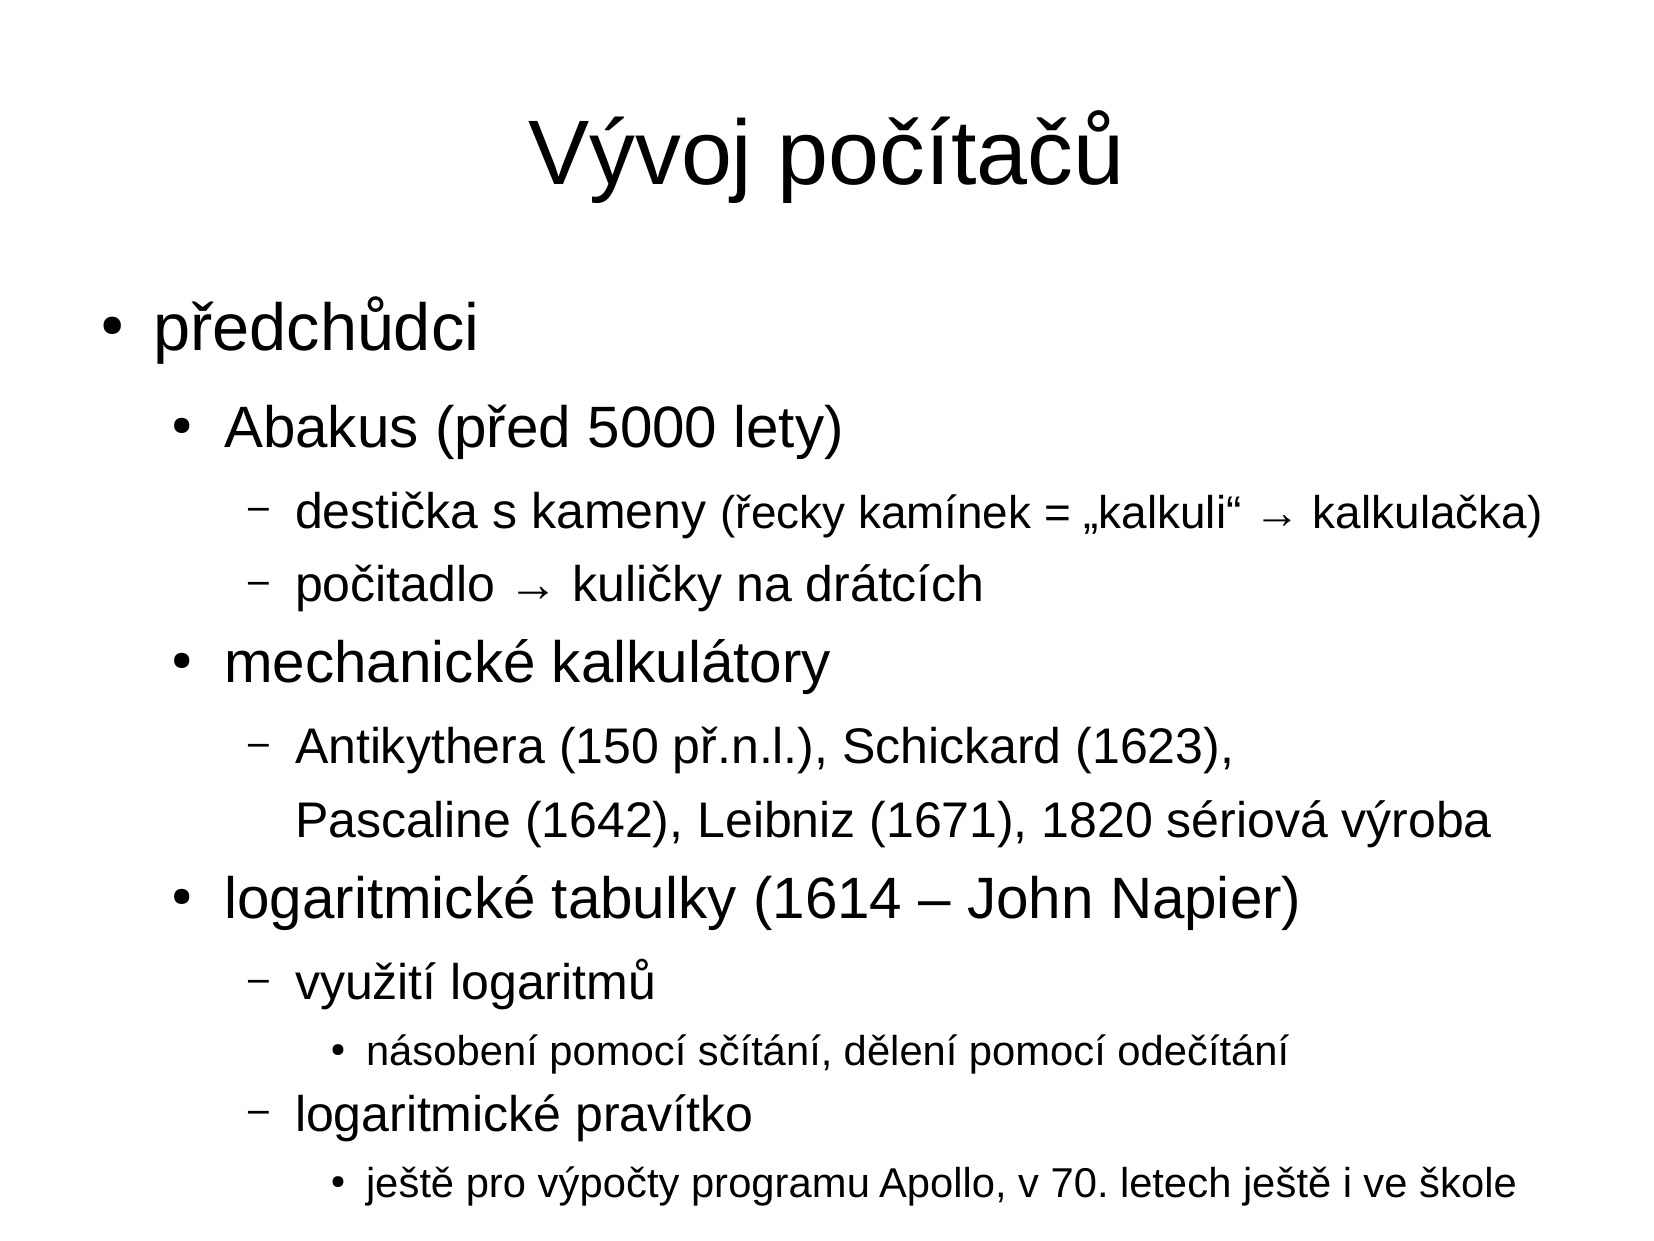

# Vývoj počítačů
předchůdci
Abakus (před 5000 lety)
destička s kameny (řecky kamínek = „kalkuli“ → kalkulačka)
počitadlo → kuličky na drátcích
mechanické kalkulátory
Antikythera (150 př.n.l.), Schickard (1623),
Pascaline (1642), Leibniz (1671), 1820 sériová výroba
logaritmické tabulky (1614 – John Napier)
využití logaritmů
násobení pomocí sčítání, dělení pomocí odečítání
logaritmické pravítko
ještě pro výpočty programu Apollo, v 70. letech ještě i ve škole